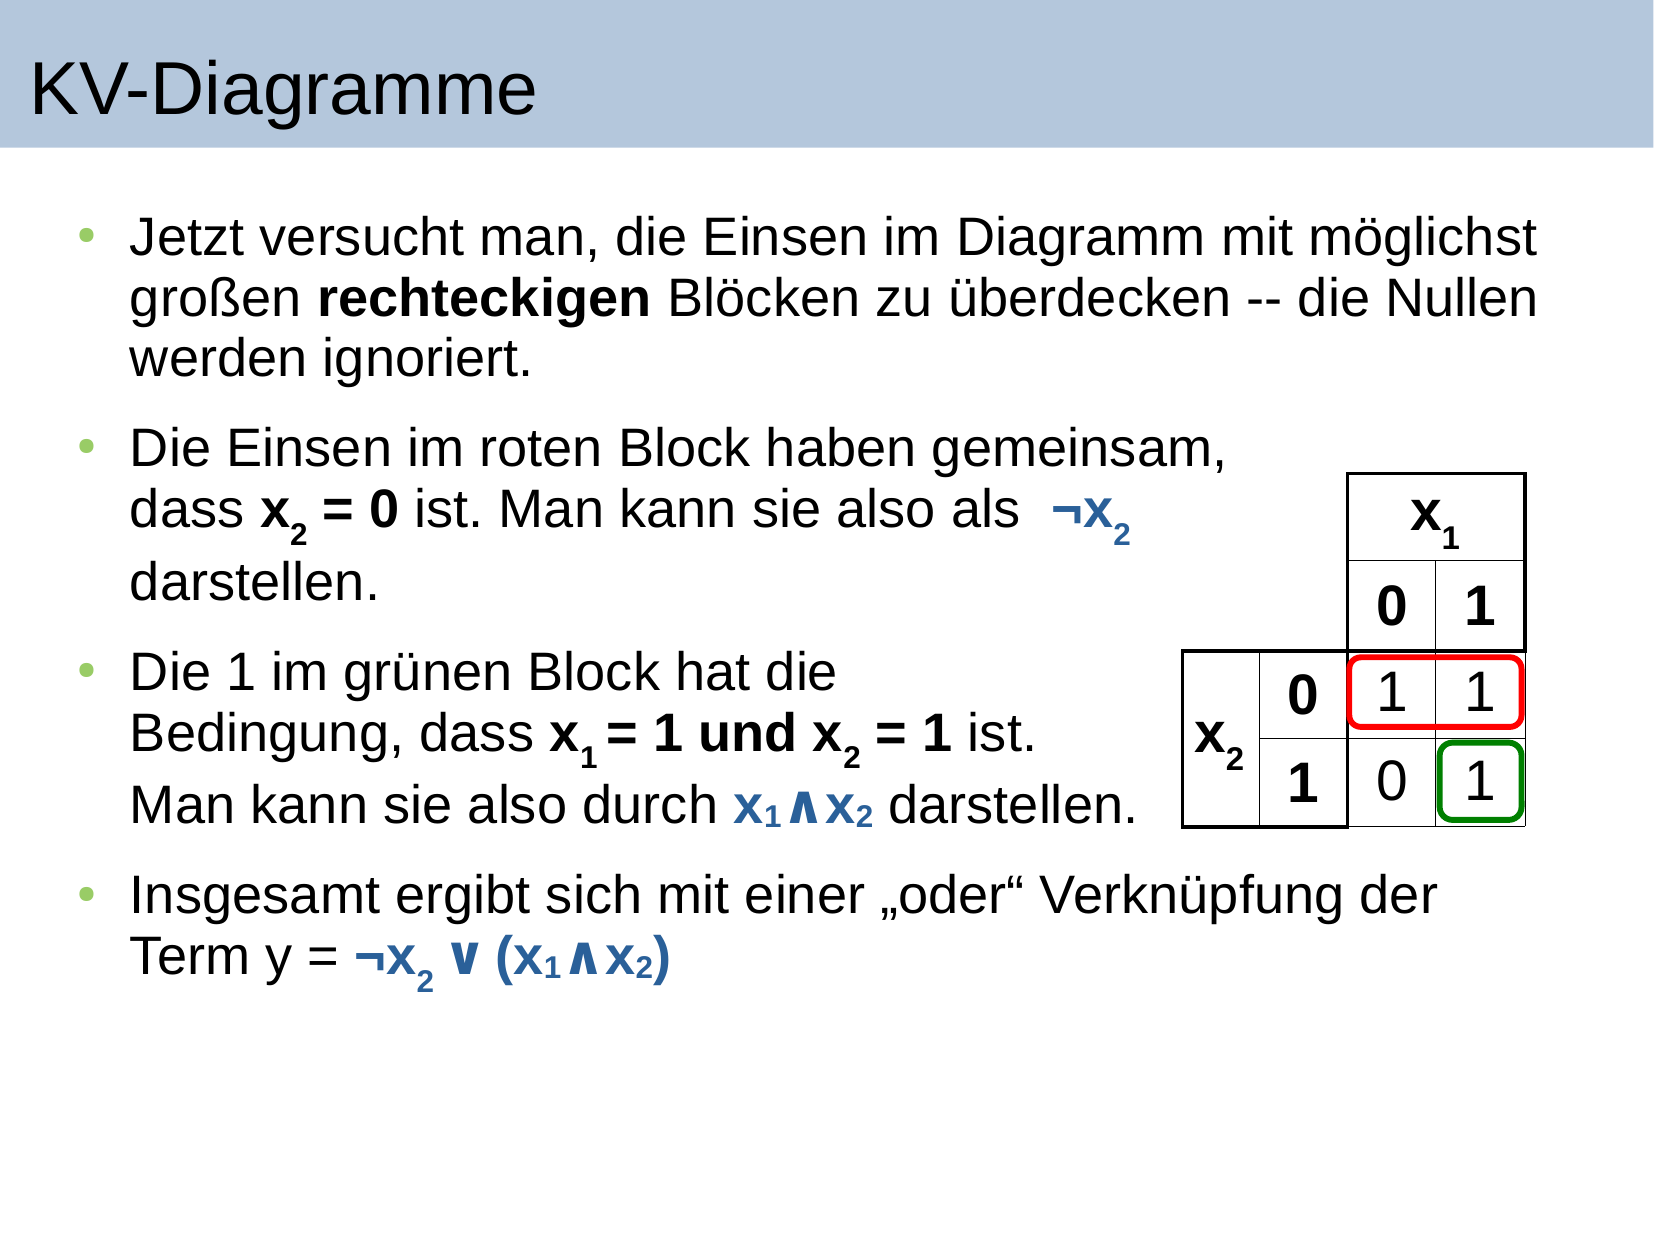

# KV-Diagramme
Jetzt versucht man, die Einsen im Diagramm mit möglichst großen rechteckigen Blöcken zu überdecken -- die Nullen werden ignoriert.
Die Einsen im roten Block haben gemeinsam,
dass x2 = 0 ist. Man kann sie also als ¬x2
darstellen.
Die 1 im grünen Block hat die
Bedingung, dass x1 = 1 und x2 = 1 ist.
Man kann sie also durch x1∧x2 darstellen.
Insgesamt ergibt sich mit einer „oder“ Verknüpfung der Term y = ¬x2 ∨ (x1∧x2)